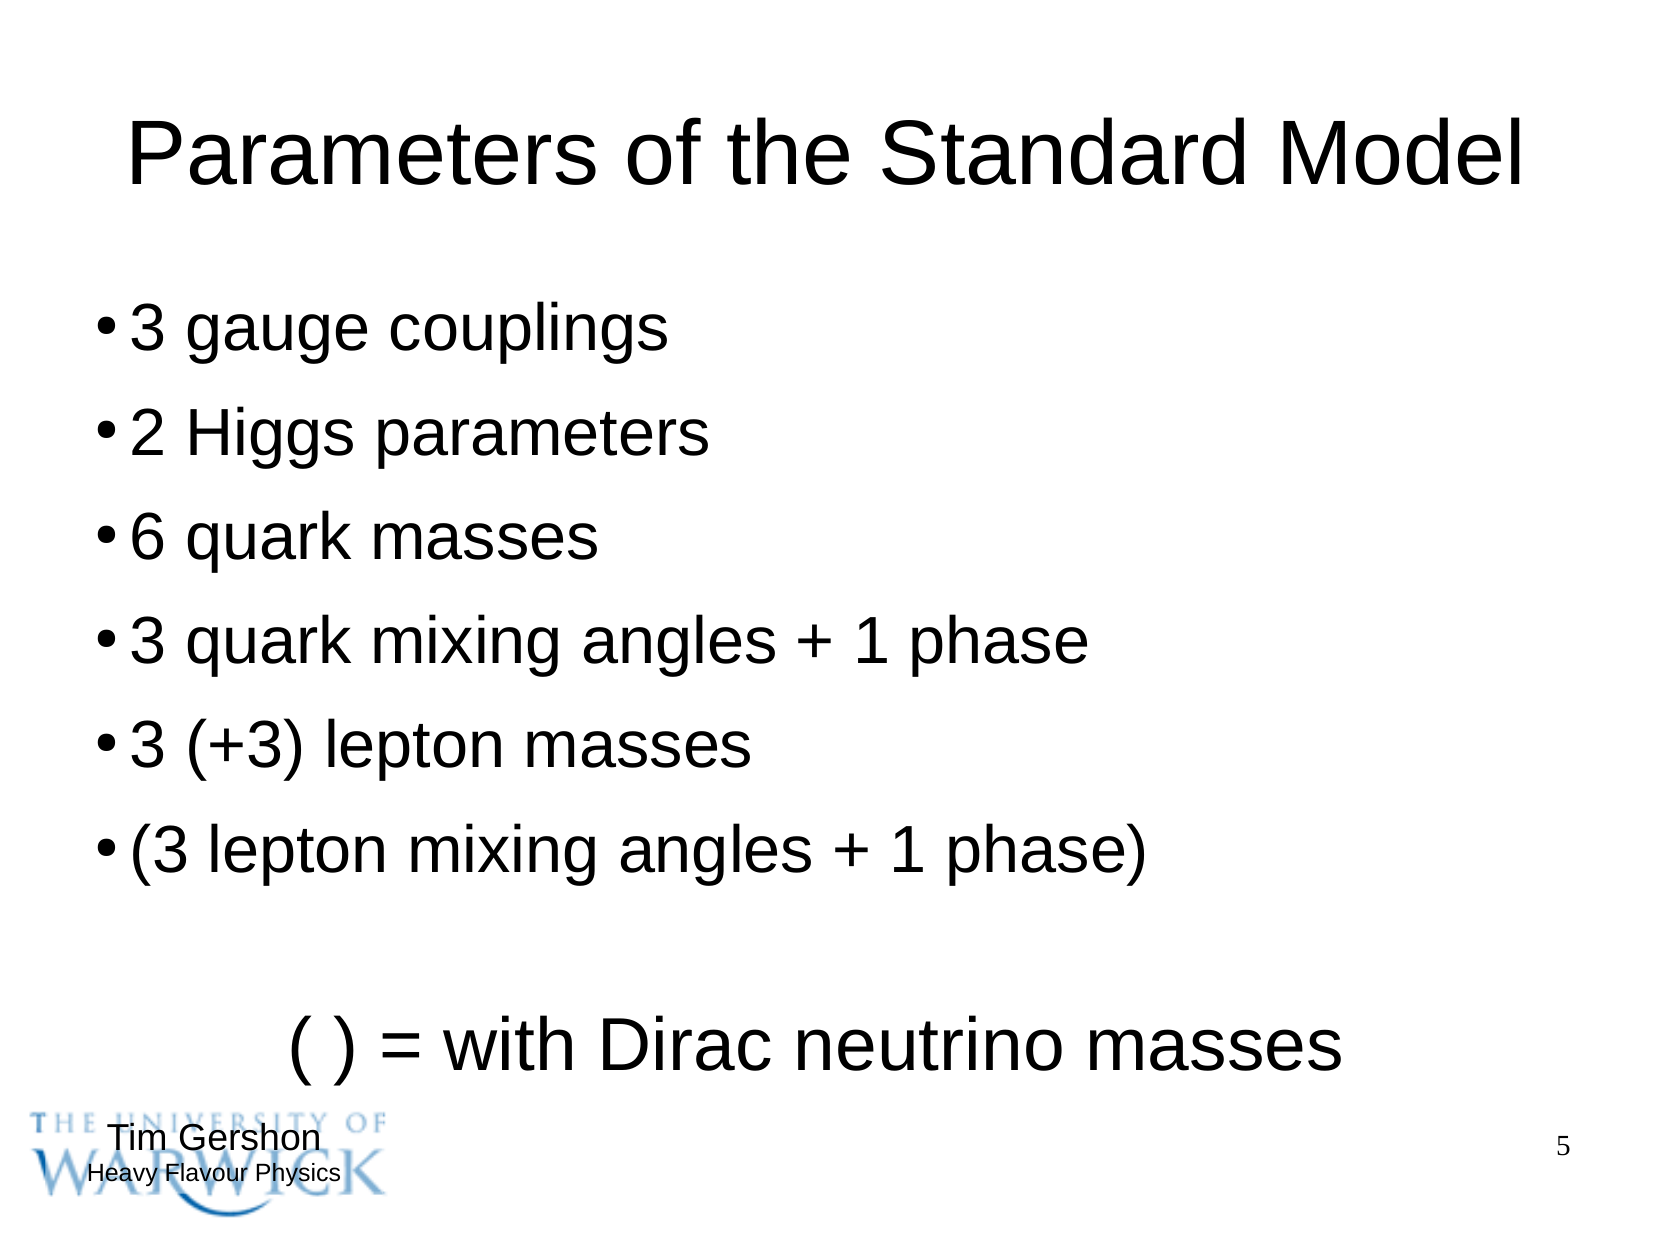

# Parameters of the Standard Model
3 gauge couplings
2 Higgs parameters
6 quark masses
3 quark mixing angles + 1 phase
3 (+3) lepton masses
(3 lepton mixing angles + 1 phase)
( ) = with Dirac neutrino masses
Tim Gershon
Heavy Flavour Physics
5